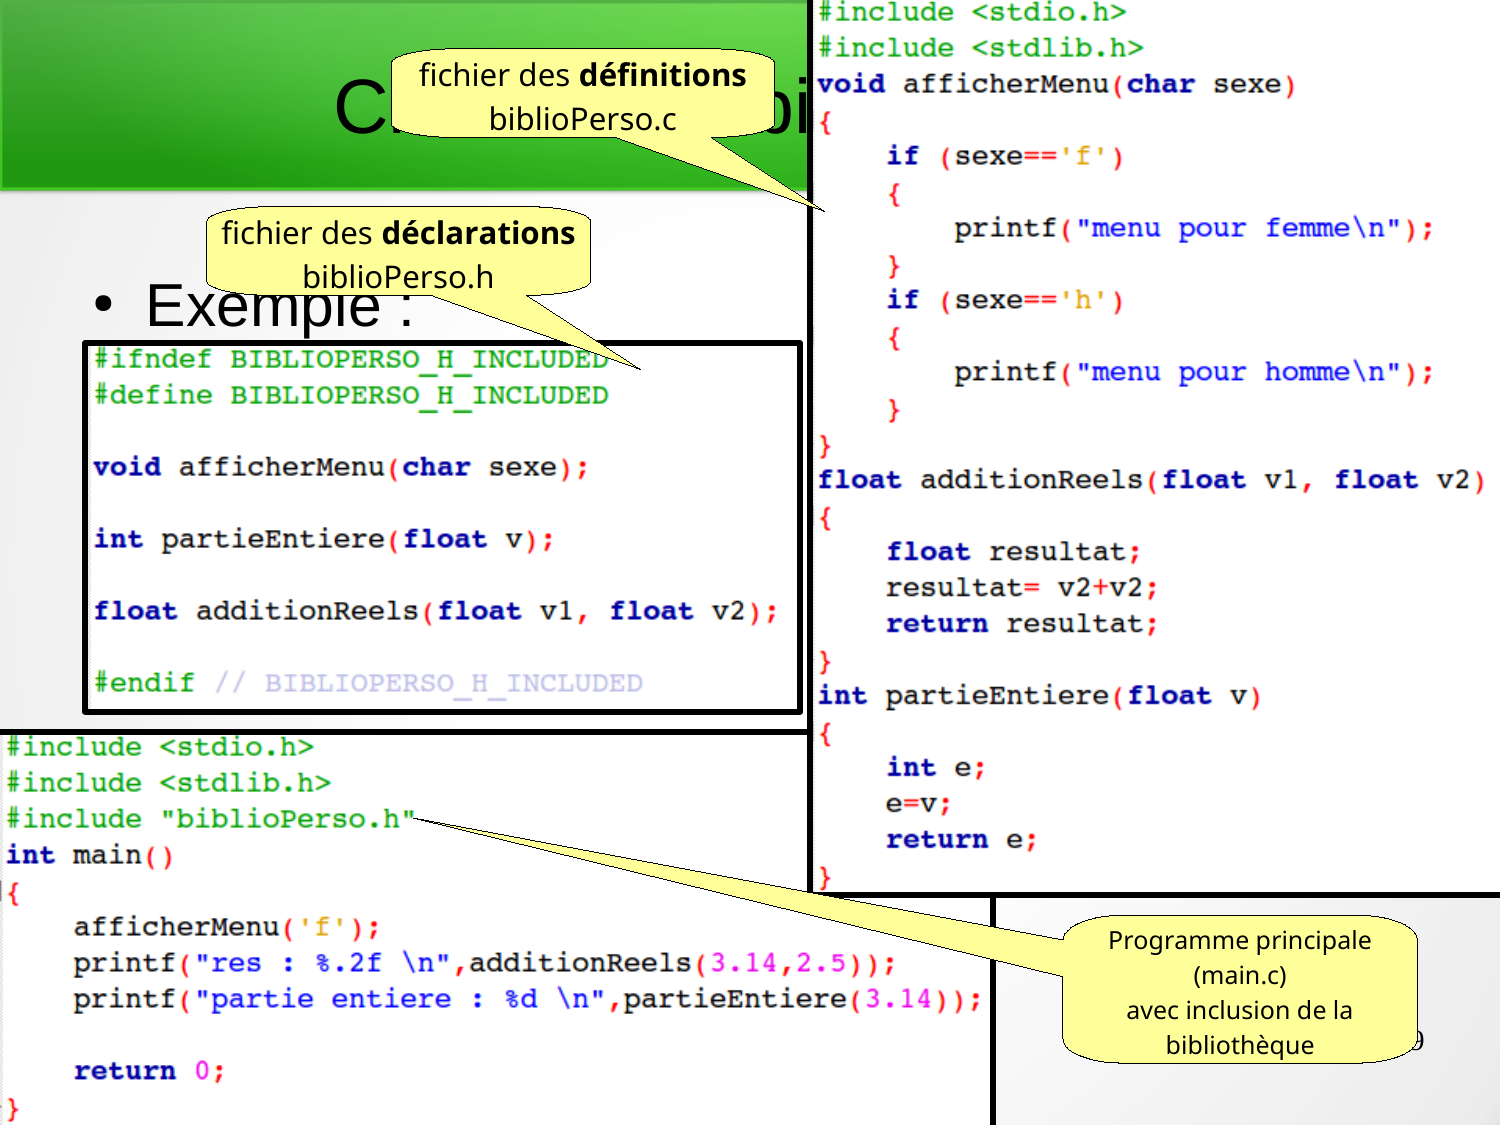

# Création de bibliothèque
fichier des définitions
biblioPerso.c
fichier des déclarations
biblioPerso.h
Exemple :
Programme principale
(main.c)
avec inclusion de la
bibliothèque
15